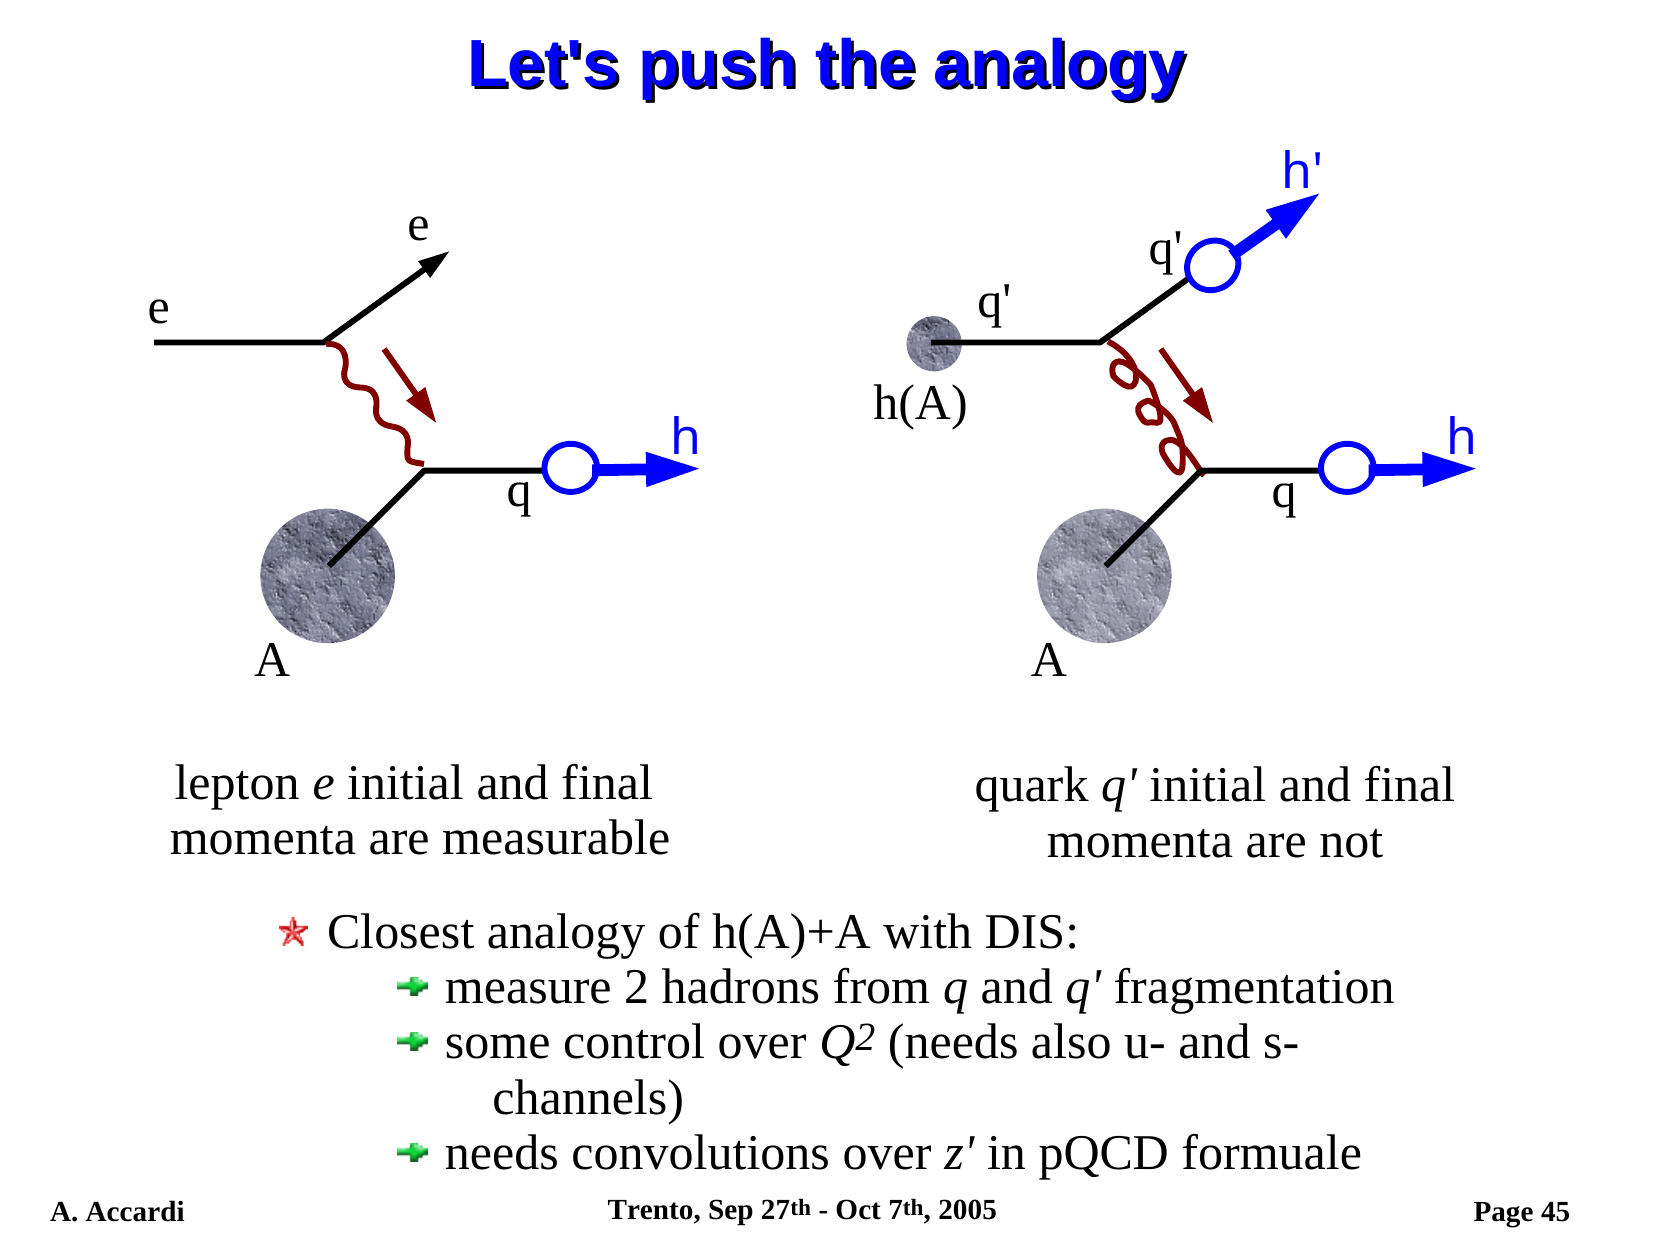

Let's push the analogy
h'
q'
q'
h(A)
h
q
A
quark q' initial and final
momenta are not
e
e
h
q
A
lepton e initial and final
momenta are measurable
Closest analogy of h(A)+A with DIS:
measure 2 hadrons from q and q' fragmentation
some control over Q2 (needs also u- and s-channels)
needs convolutions over z' in pQCD formuale
A. Accardi
Trento, Sep 27th - Oct 7th, 2005
Page